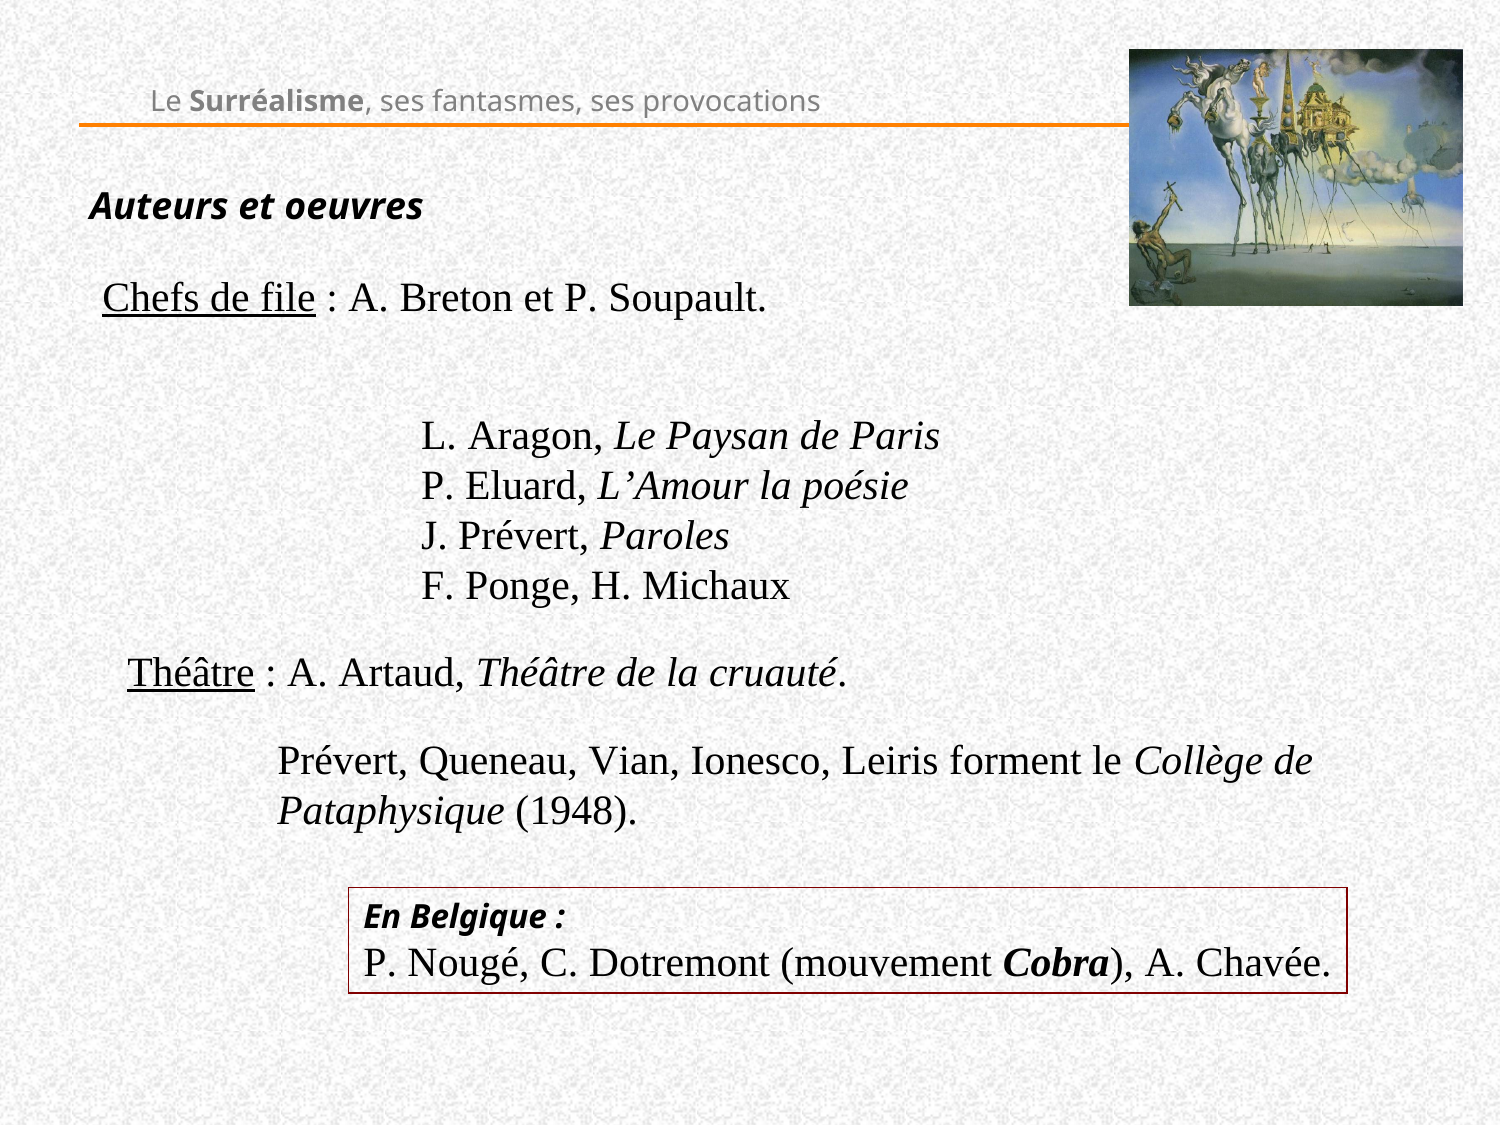

Le Surréalisme, ses fantasmes, ses provocations
Auteurs et oeuvres
Chefs de file : A. Breton et P. Soupault.
L. Aragon, Le Paysan de Paris
P. Eluard, L’Amour la poésie
J. Prévert, Paroles
F. Ponge, H. Michaux
Théâtre : A. Artaud, Théâtre de la cruauté.
Prévert, Queneau, Vian, Ionesco, Leiris forment le Collège de Pataphysique (1948).
En Belgique :
P. Nougé, C. Dotremont (mouvement Cobra), A. Chavée.